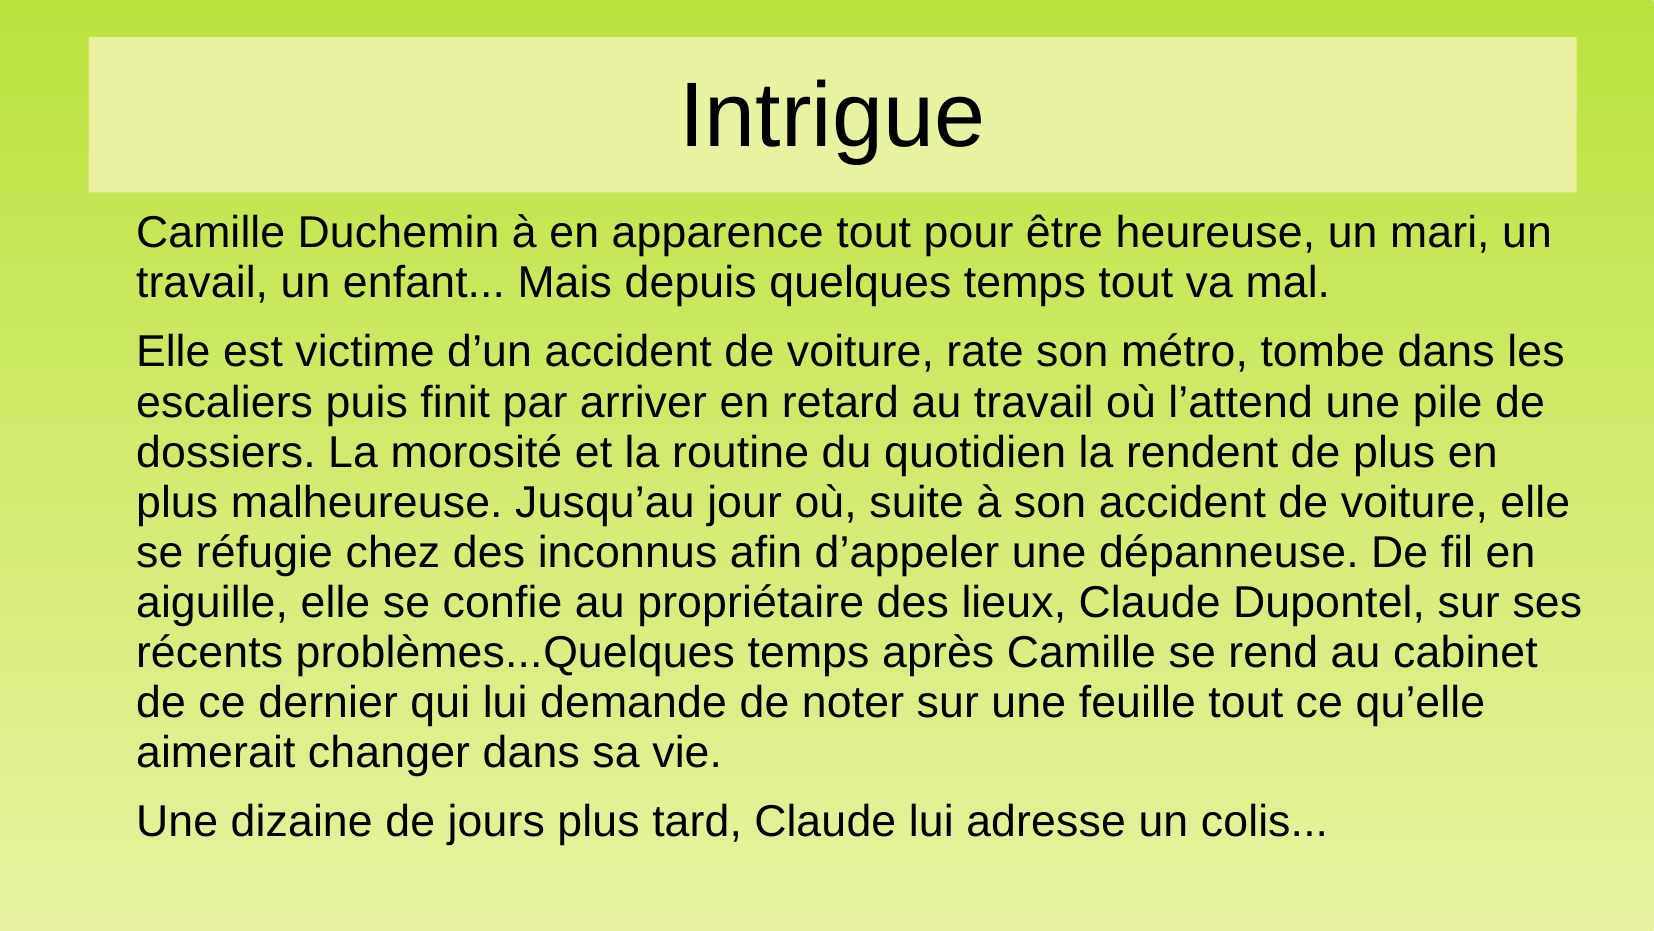

# Intrigue
Camille Duchemin à en apparence tout pour être heureuse, un mari, un travail, un enfant... Mais depuis quelques temps tout va mal.
Elle est victime d’un accident de voiture, rate son métro, tombe dans les escaliers puis finit par arriver en retard au travail où l’attend une pile de dossiers. La morosité et la routine du quotidien la rendent de plus en plus malheureuse. Jusqu’au jour où, suite à son accident de voiture, elle se réfugie chez des inconnus afin d’appeler une dépanneuse. De fil en aiguille, elle se confie au propriétaire des lieux, Claude Dupontel, sur ses récents problèmes...Quelques temps après Camille se rend au cabinet de ce dernier qui lui demande de noter sur une feuille tout ce qu’elle aimerait changer dans sa vie.
Une dizaine de jours plus tard, Claude lui adresse un colis...